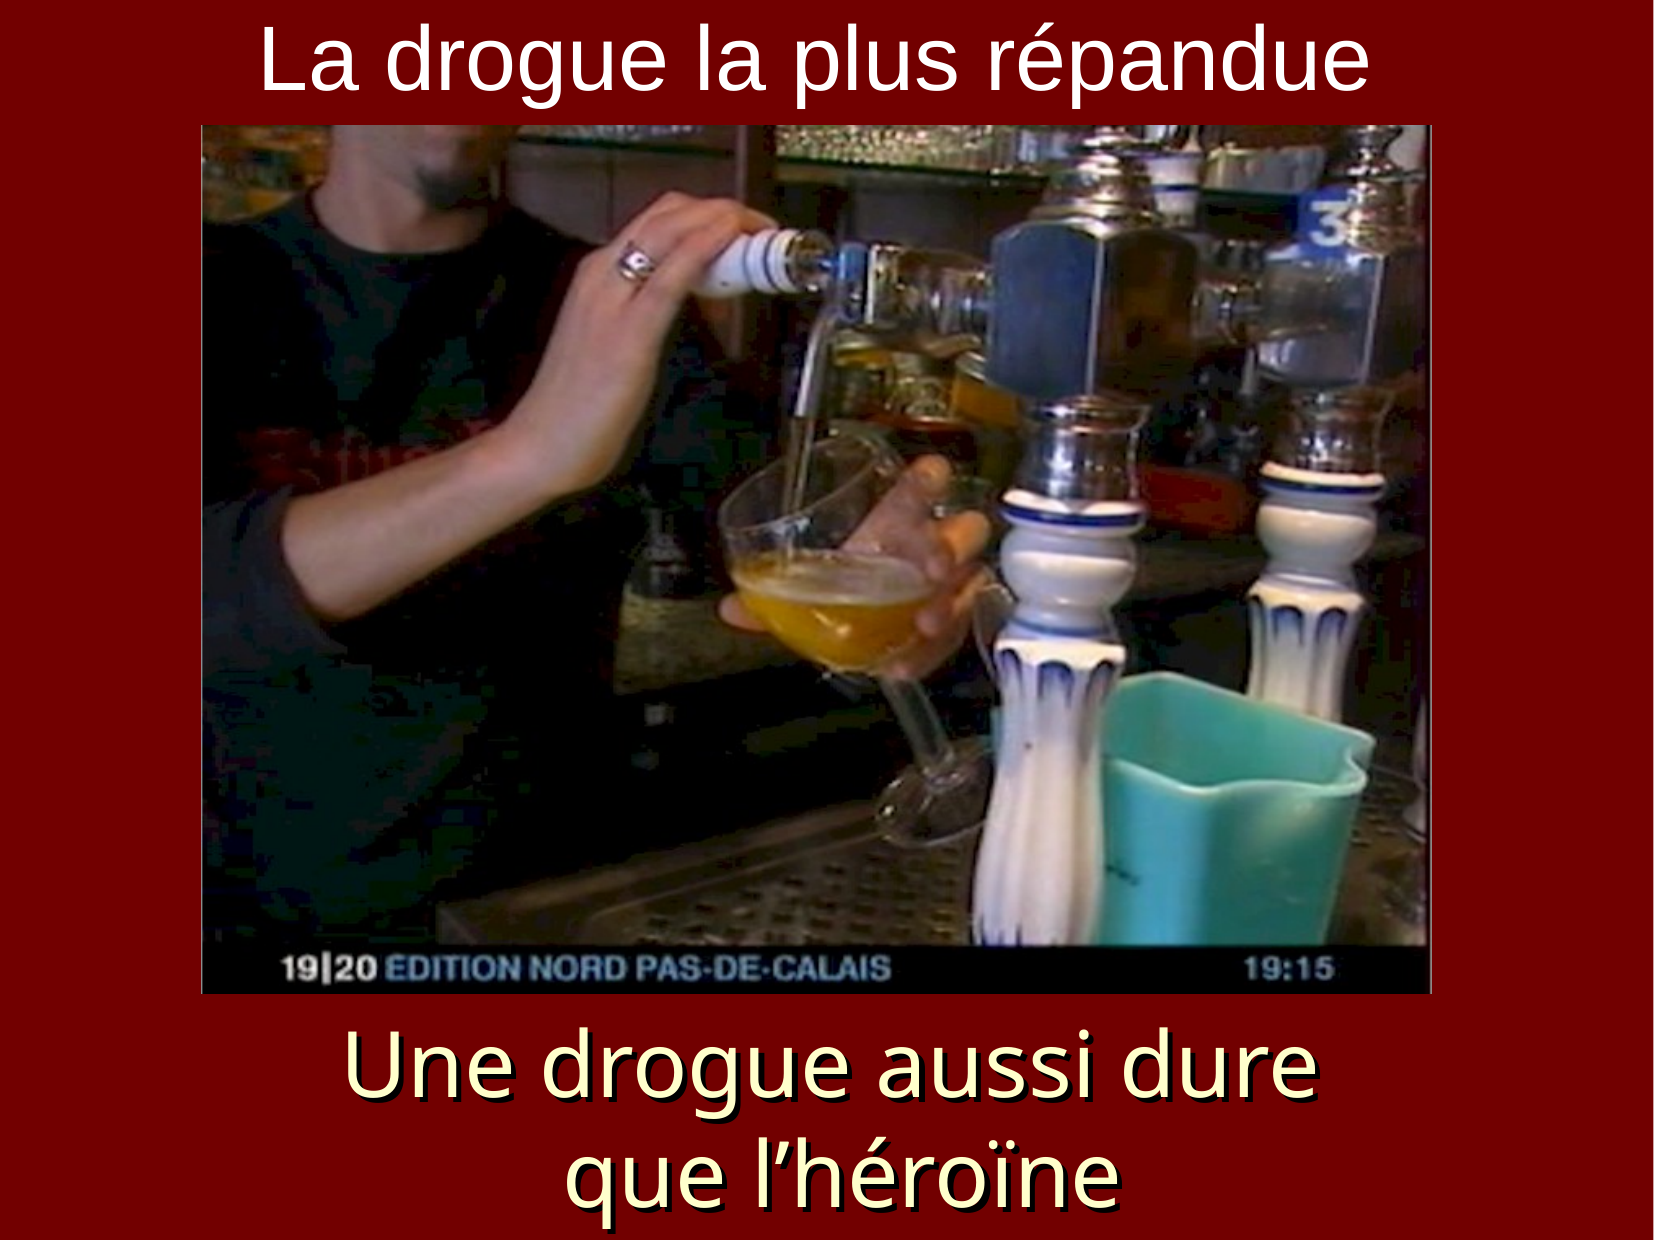

# La drogue la plus répandue
Une drogue aussi dure
que l’héroïne